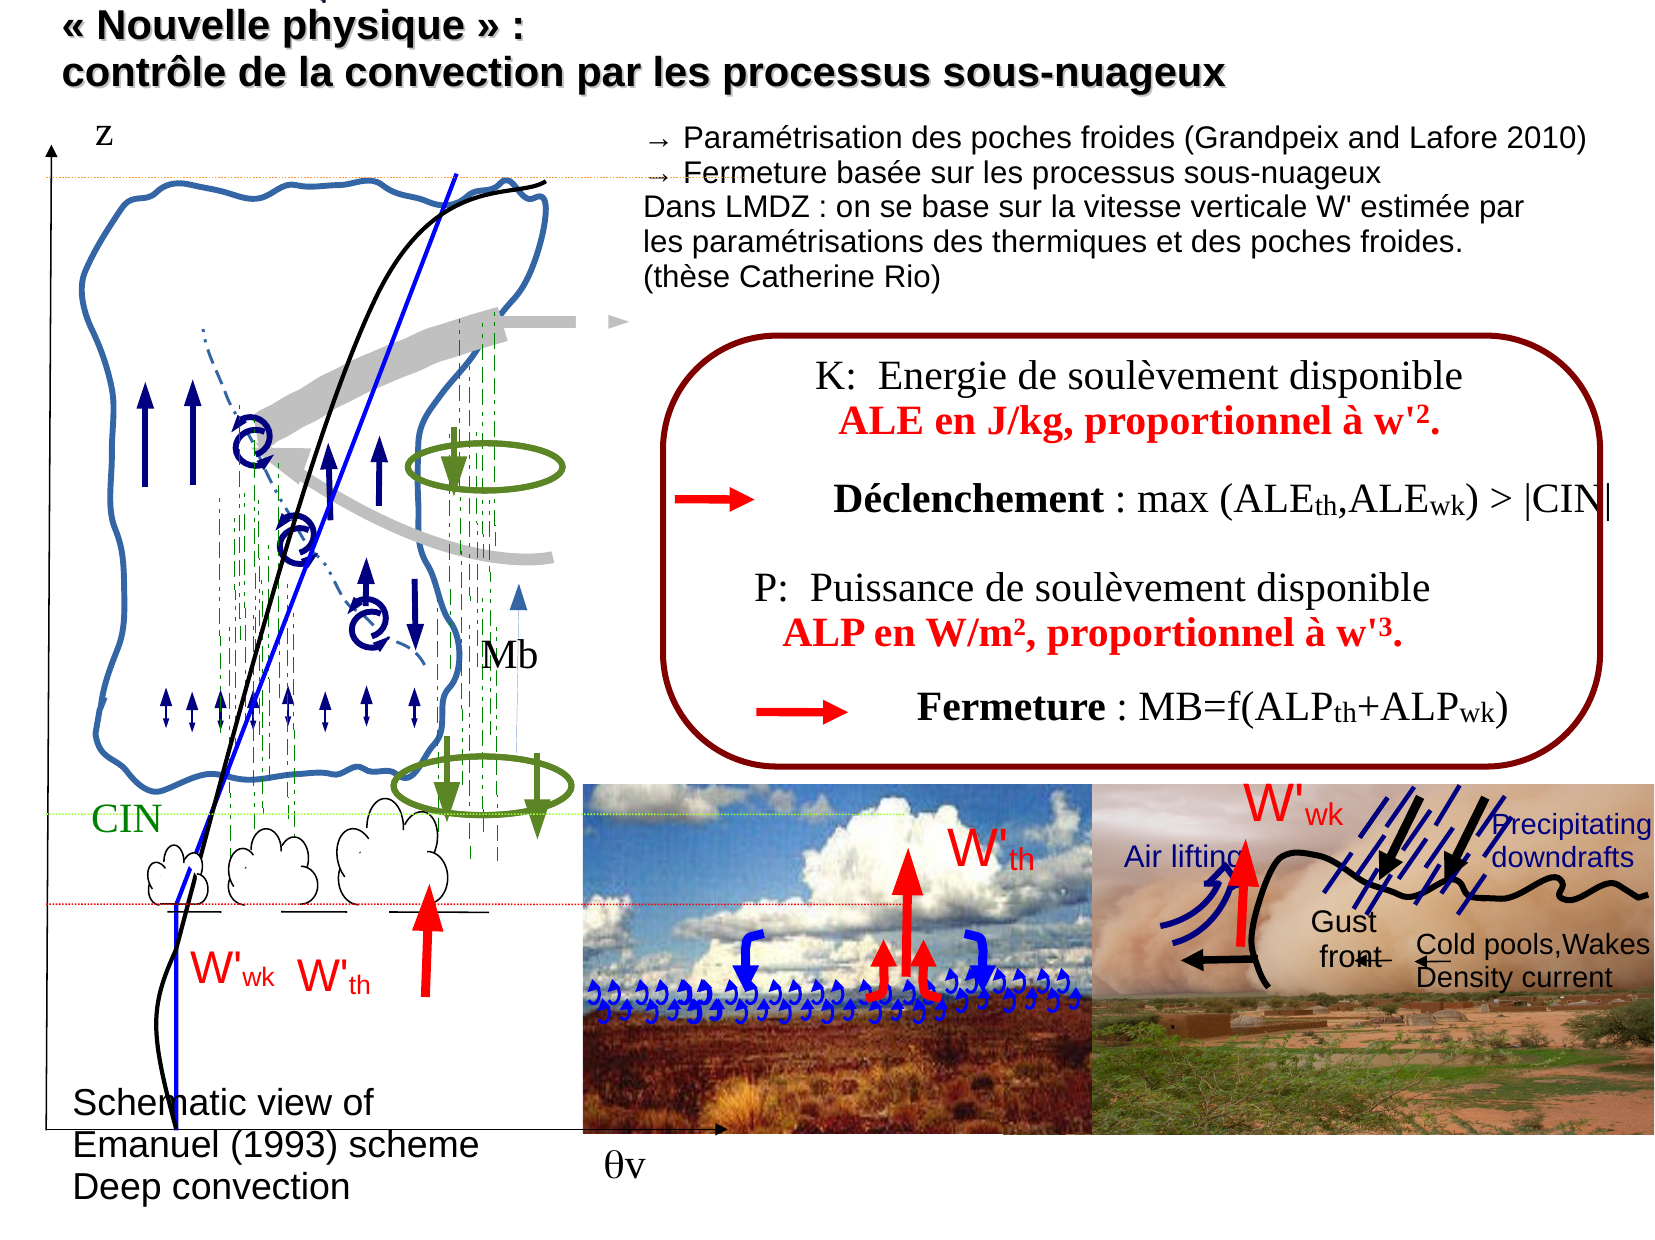

3. La convection profonde
« Nouvelle physique » :
contrôle de la convection par les processus sous-nuageux
z
Mb
CIN
W'wk
W'th
v
→ Paramétrisation des poches froides (Grandpeix and Lafore 2010)
→ Fermeture basée sur les processus sous-nuageux
Dans LMDZ : on se base sur la vitesse verticale W' estimée par
les paramétrisations des thermiques et des poches froides.
(thèse Catherine Rio)
K: Energie de soulèvement disponible
ALE en J/kg, proportionnel à w'2.
Déclenchement : max (ALEth,ALEwk) > |CIN|
P: Puissance de soulèvement disponible
ALP en W/m², proportionnel à w'3.
Fermeture : MB=f(ALPth+ALPwk)
W'wk
Precipitating
downdrafts
W'th
Air lifting
Gust
 front
Cold pools,Wakes
Density current
Schematic view of
Emanuel (1993) scheme
Deep convection